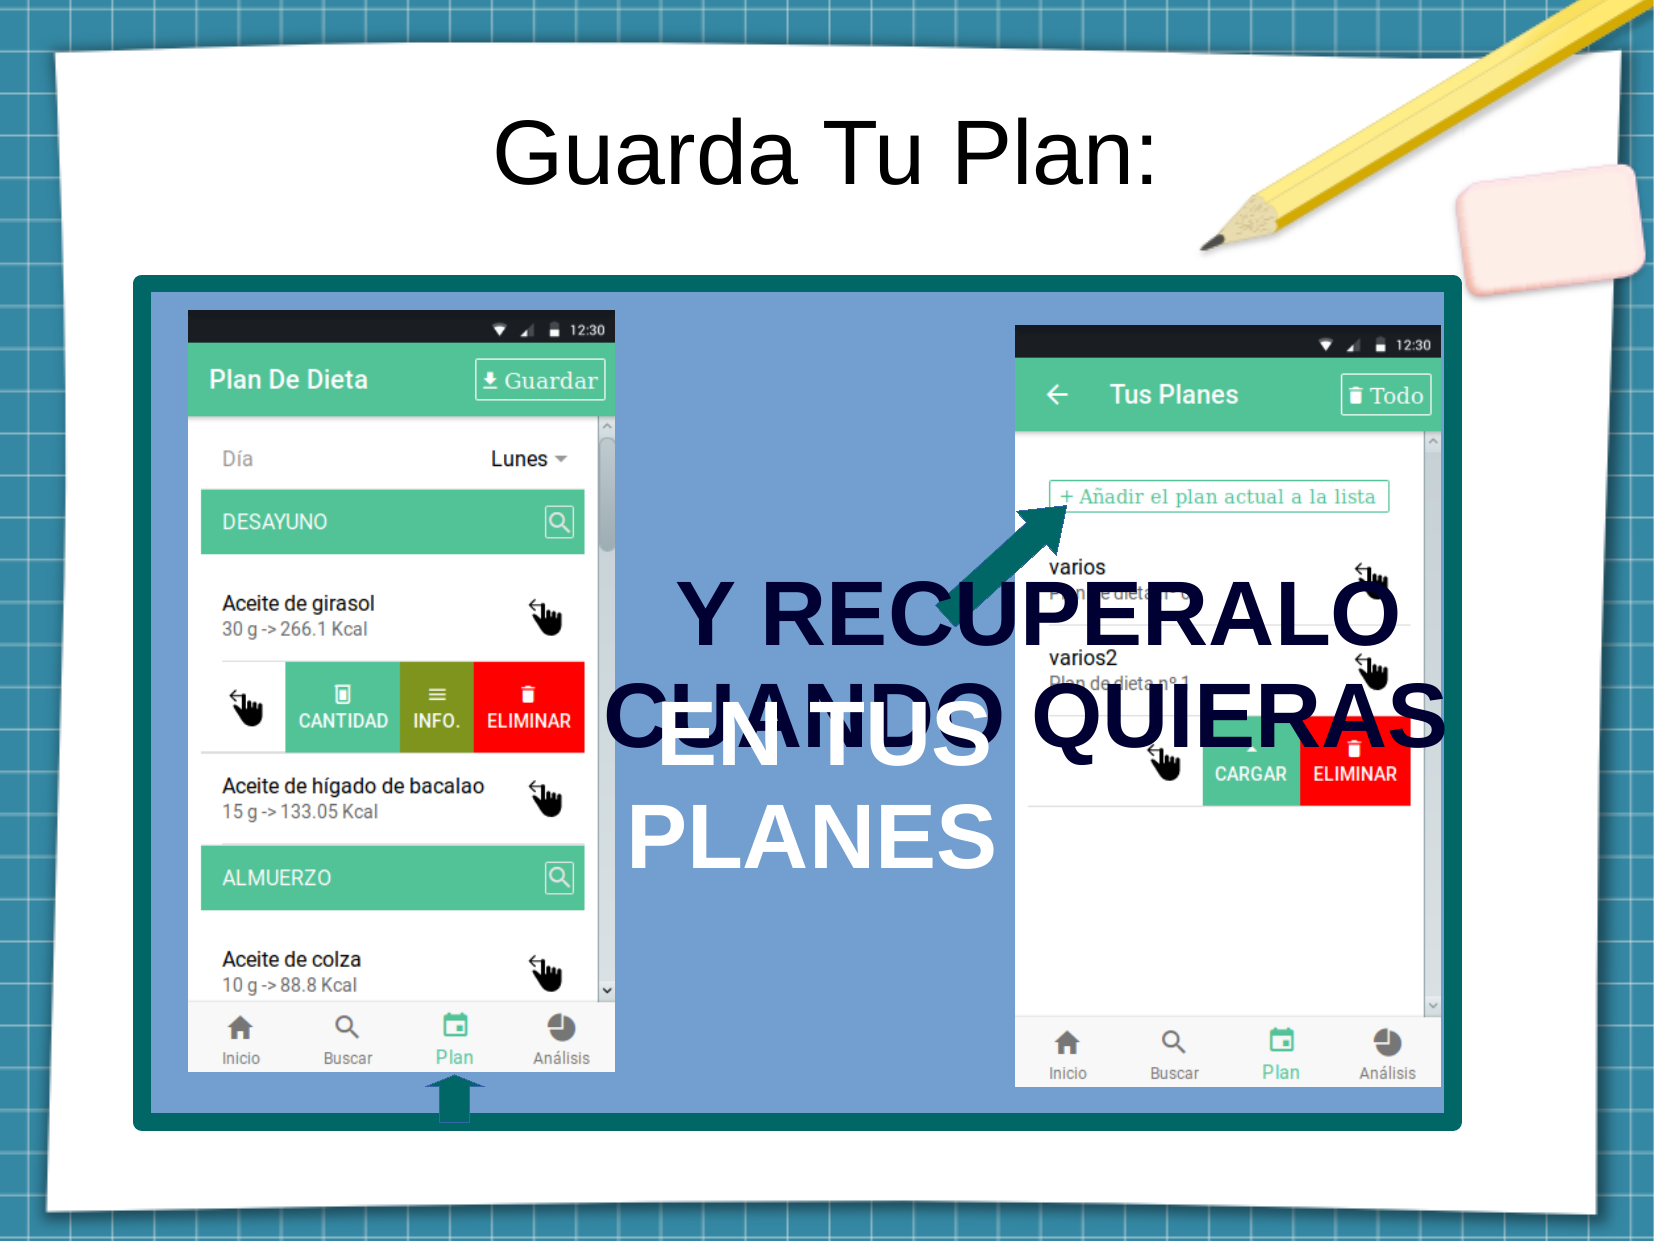

# Guarda Tu Plan:
Y RECUPERALO CUANDO QUIERAS
EN TUS PLANES